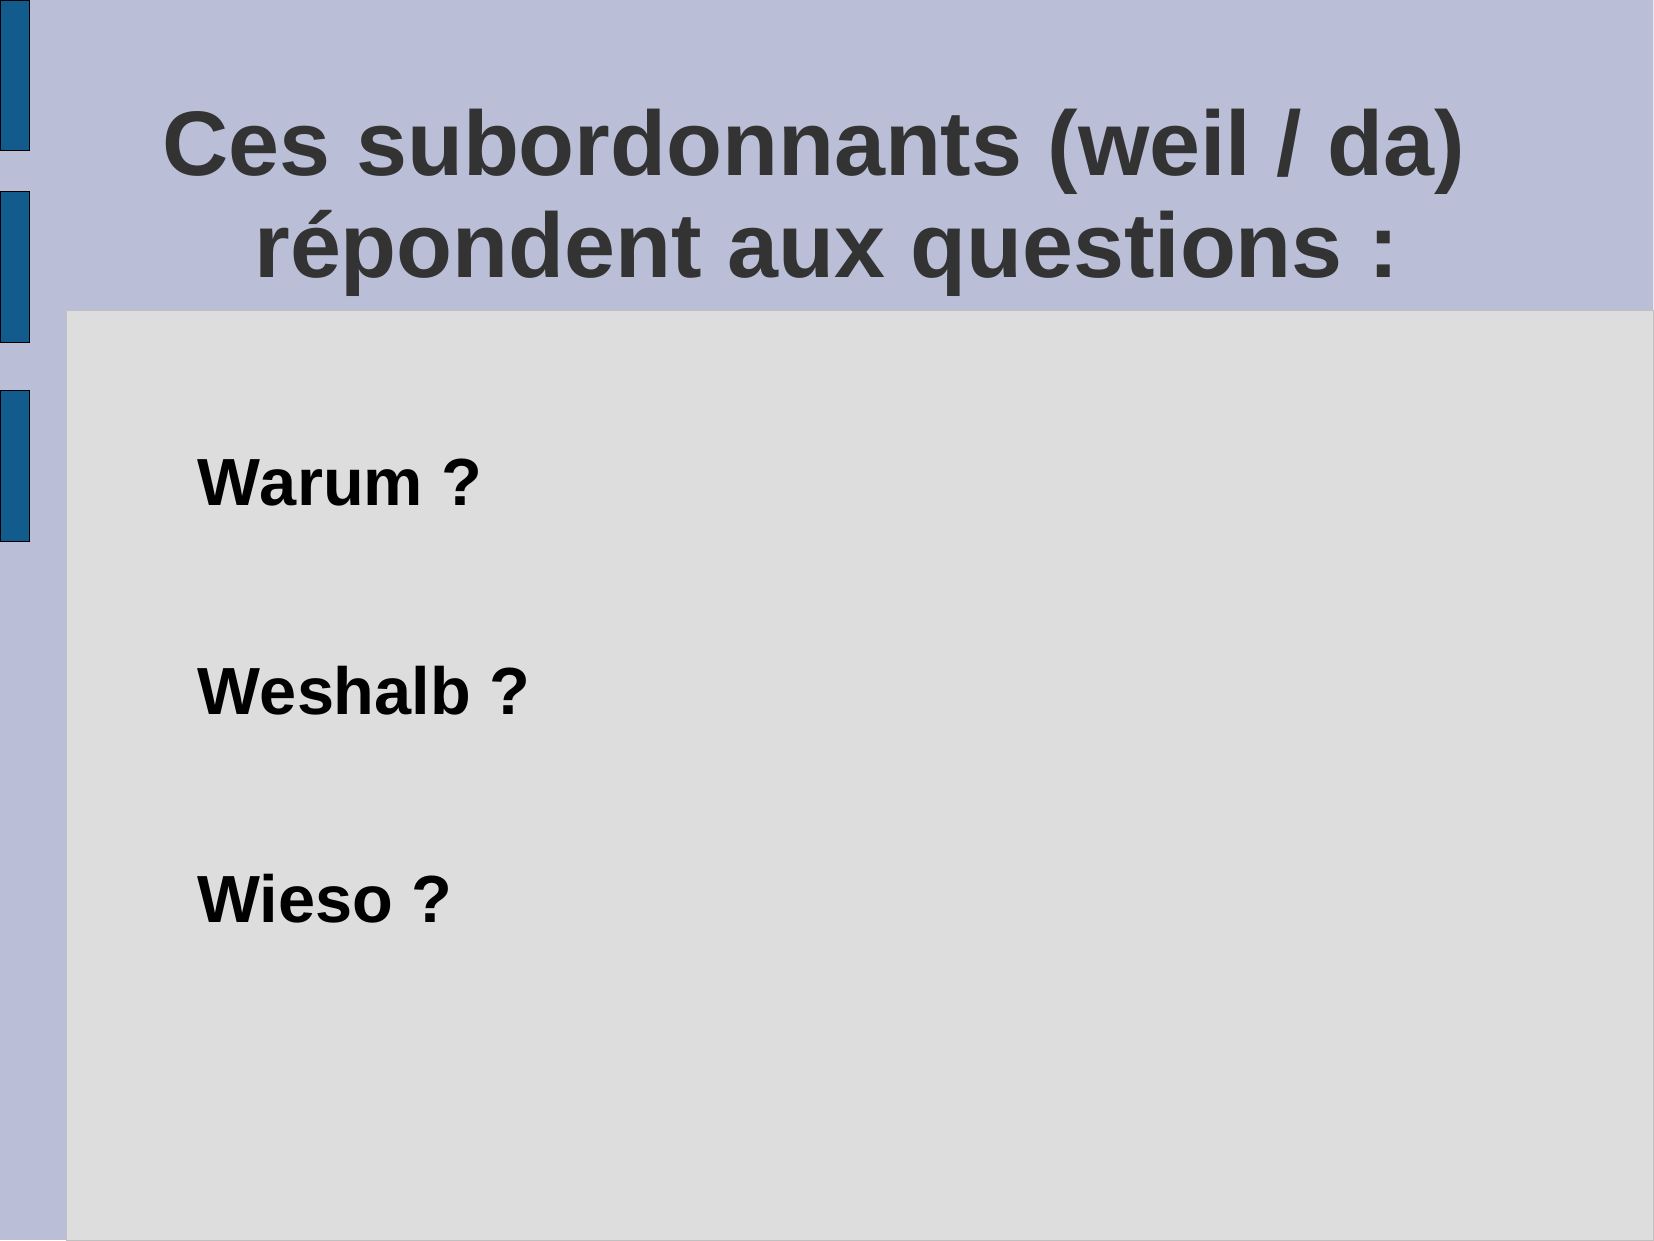

# Ces subordonnants (weil / da) répondent aux questions :
	Warum ?
	Weshalb ?
	Wieso ?